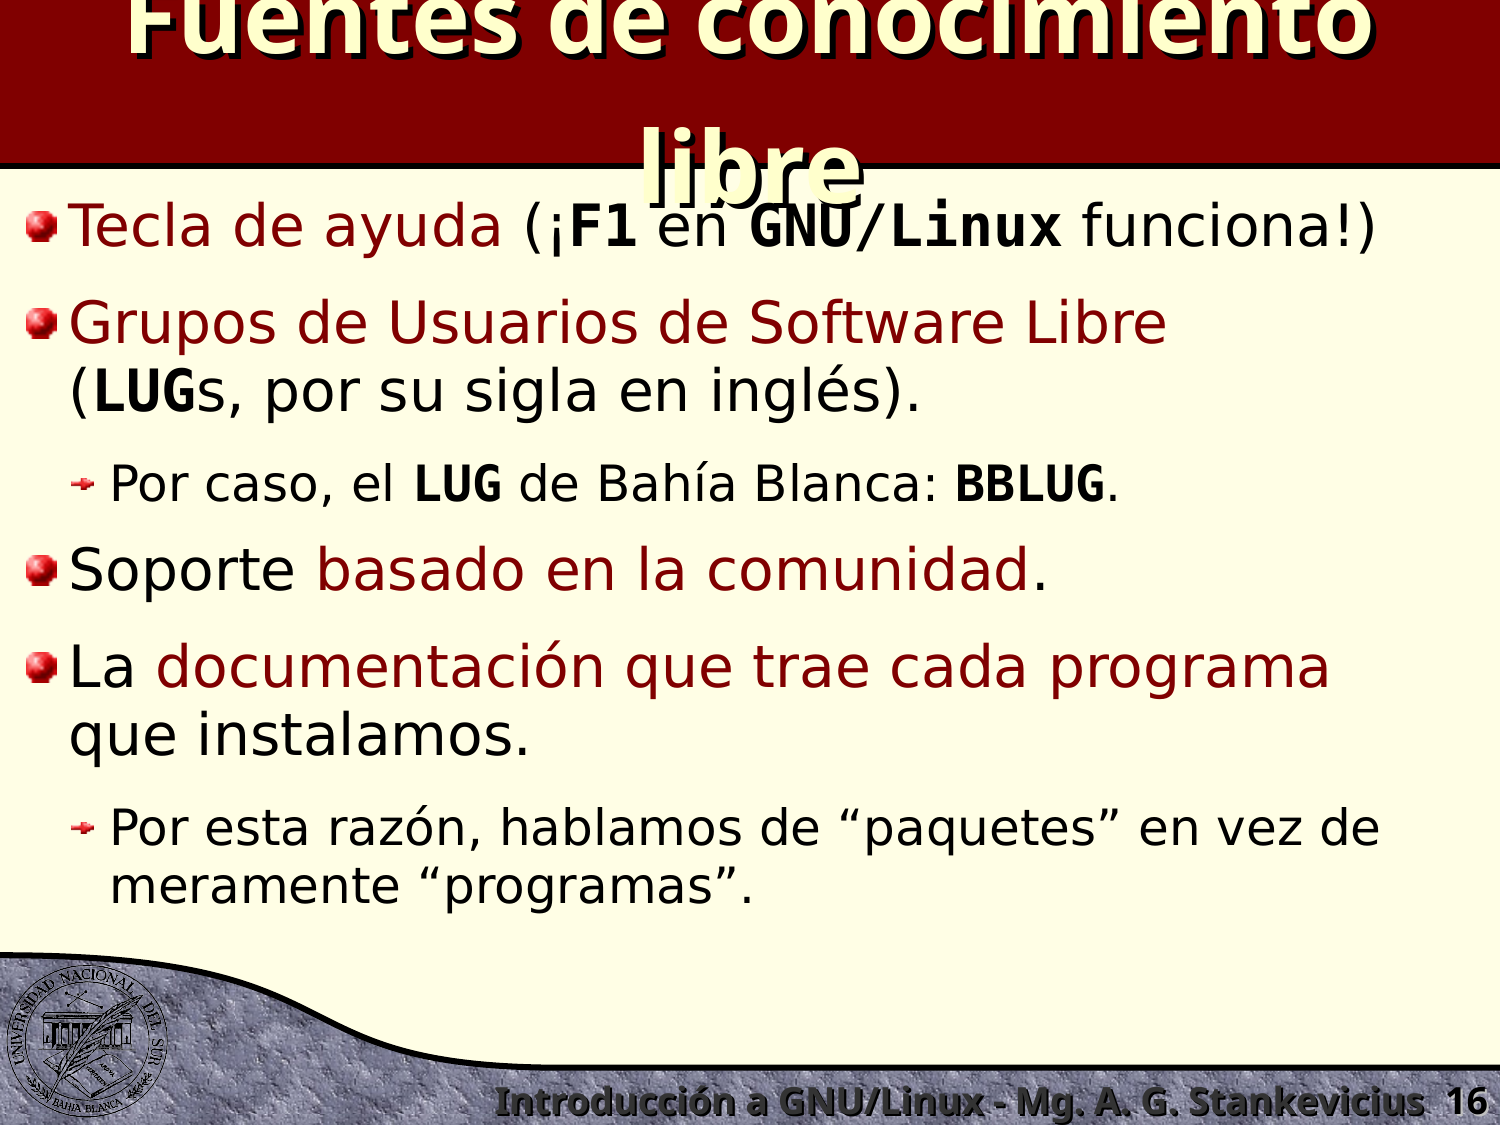

# Fuentes de conocimiento libre
Tecla de ayuda (¡F1 en GNU/Linux funciona!)
Grupos de Usuarios de Software Libre
(LUGs, por su sigla en inglés).
Por caso, el LUG de Bahía Blanca: BBLUG.
Soporte basado en la comunidad.
La documentación que trae cada programa
que instalamos.
Por esta razón, hablamos de “paquetes” en vez de meramente “programas”.
16